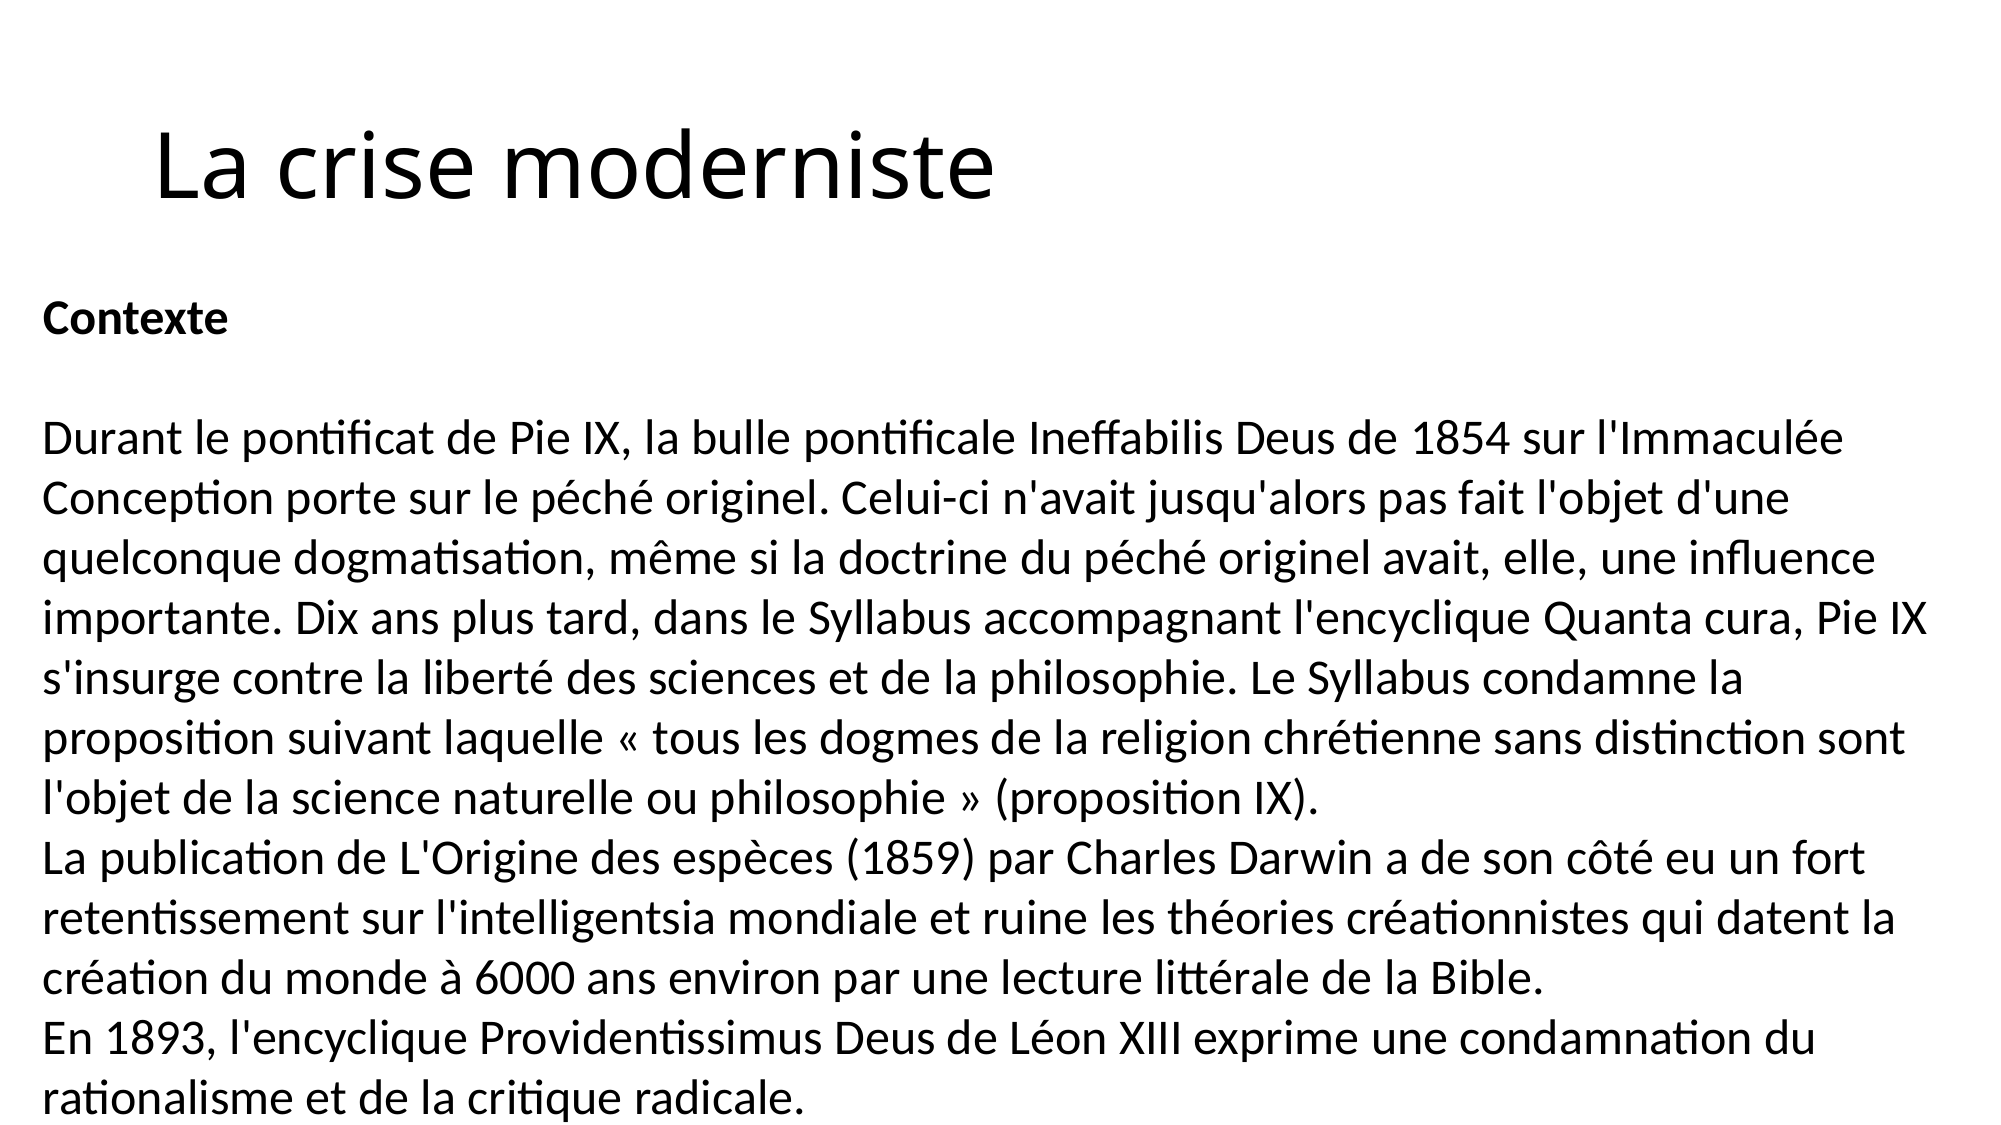

# La crise moderniste
Contexte
Durant le pontificat de Pie IX, la bulle pontificale Ineffabilis Deus de 1854 sur l'Immaculée Conception porte sur le péché originel. Celui-ci n'avait jusqu'alors pas fait l'objet d'une quelconque dogmatisation, même si la doctrine du péché originel avait, elle, une influence importante. Dix ans plus tard, dans le Syllabus accompagnant l'encyclique Quanta cura, Pie IX s'insurge contre la liberté des sciences et de la philosophie. Le Syllabus condamne la proposition suivant laquelle « tous les dogmes de la religion chrétienne sans distinction sont l'objet de la science naturelle ou philosophie » (proposition IX).
La publication de L'Origine des espèces (1859) par Charles Darwin a de son côté eu un fort retentissement sur l'intelligentsia mondiale et ruine les théories créationnistes qui datent la création du monde à 6000 ans environ par une lecture littérale de la Bible.
En 1893, l'encyclique Providentissimus Deus de Léon XIII exprime une condamnation du rationalisme et de la critique radicale.